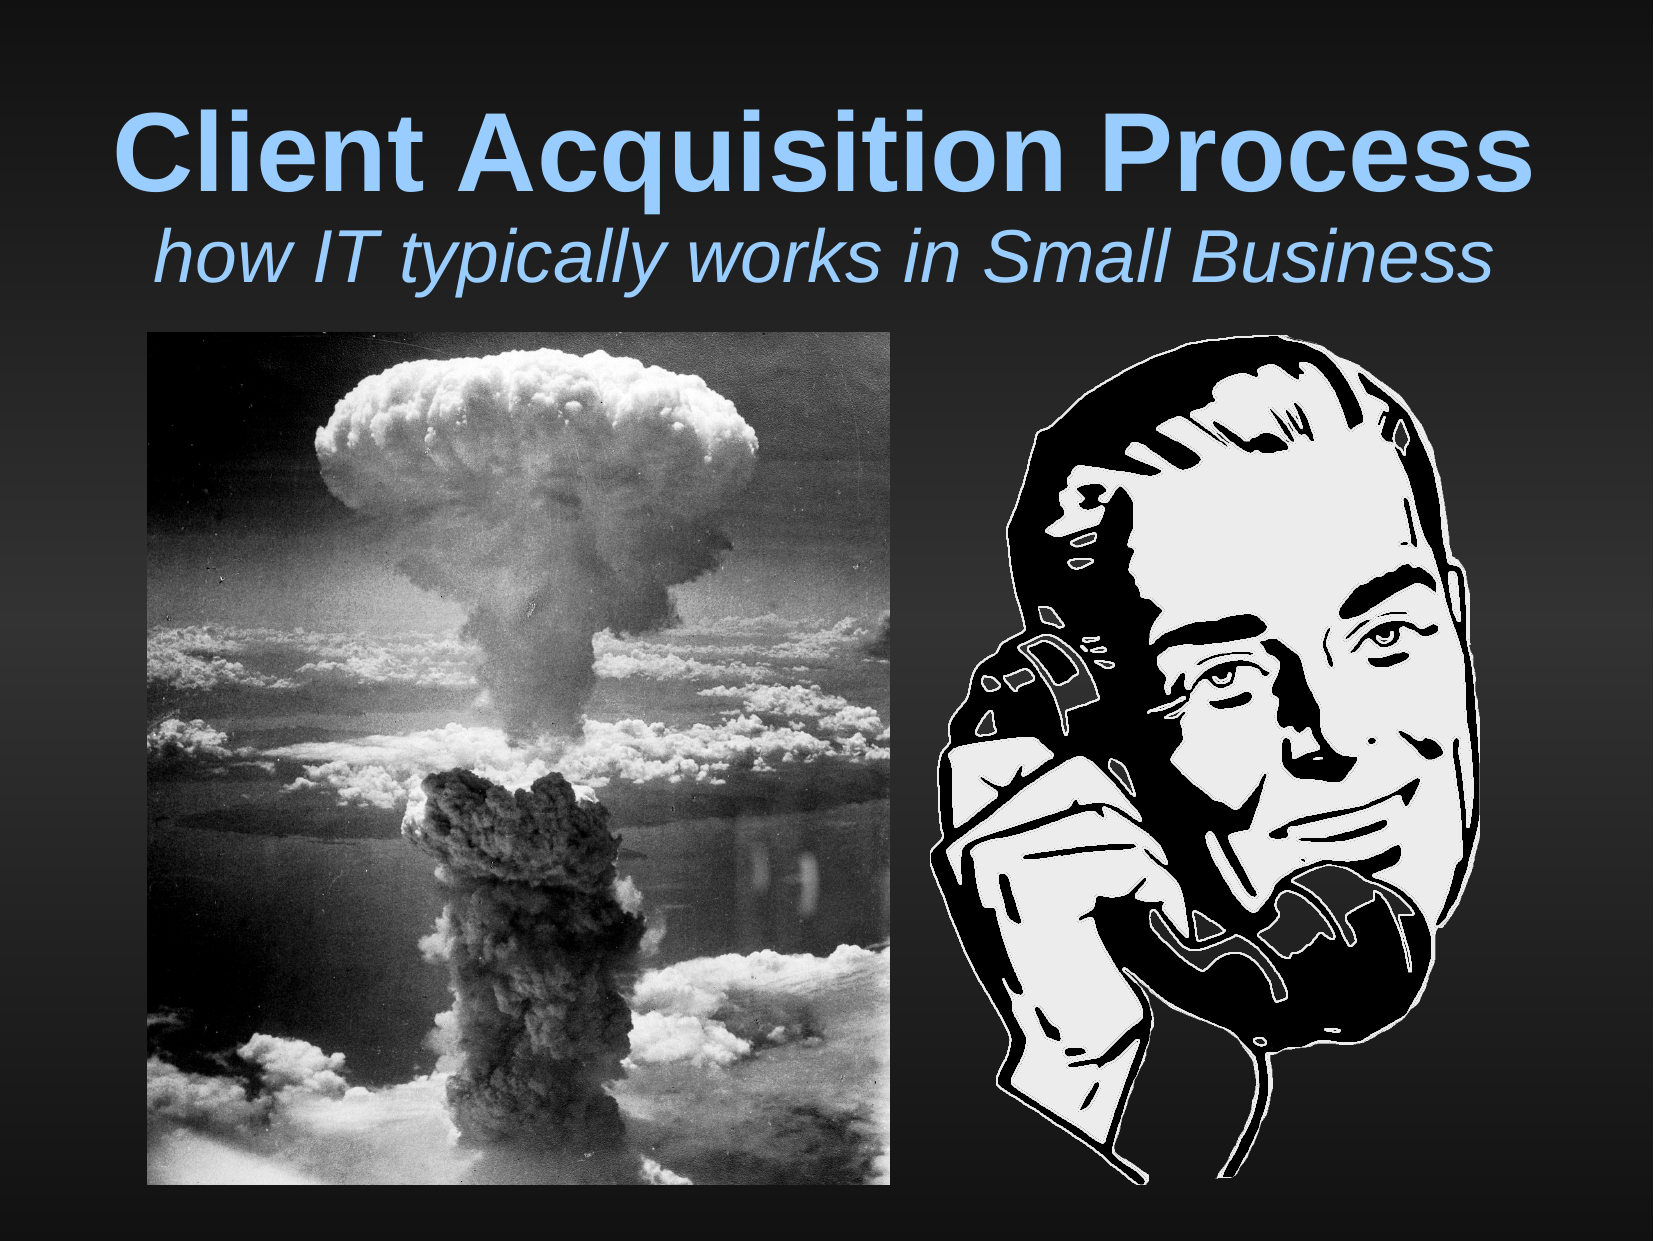

# Client Acquisition Process how IT typically works in Small Business